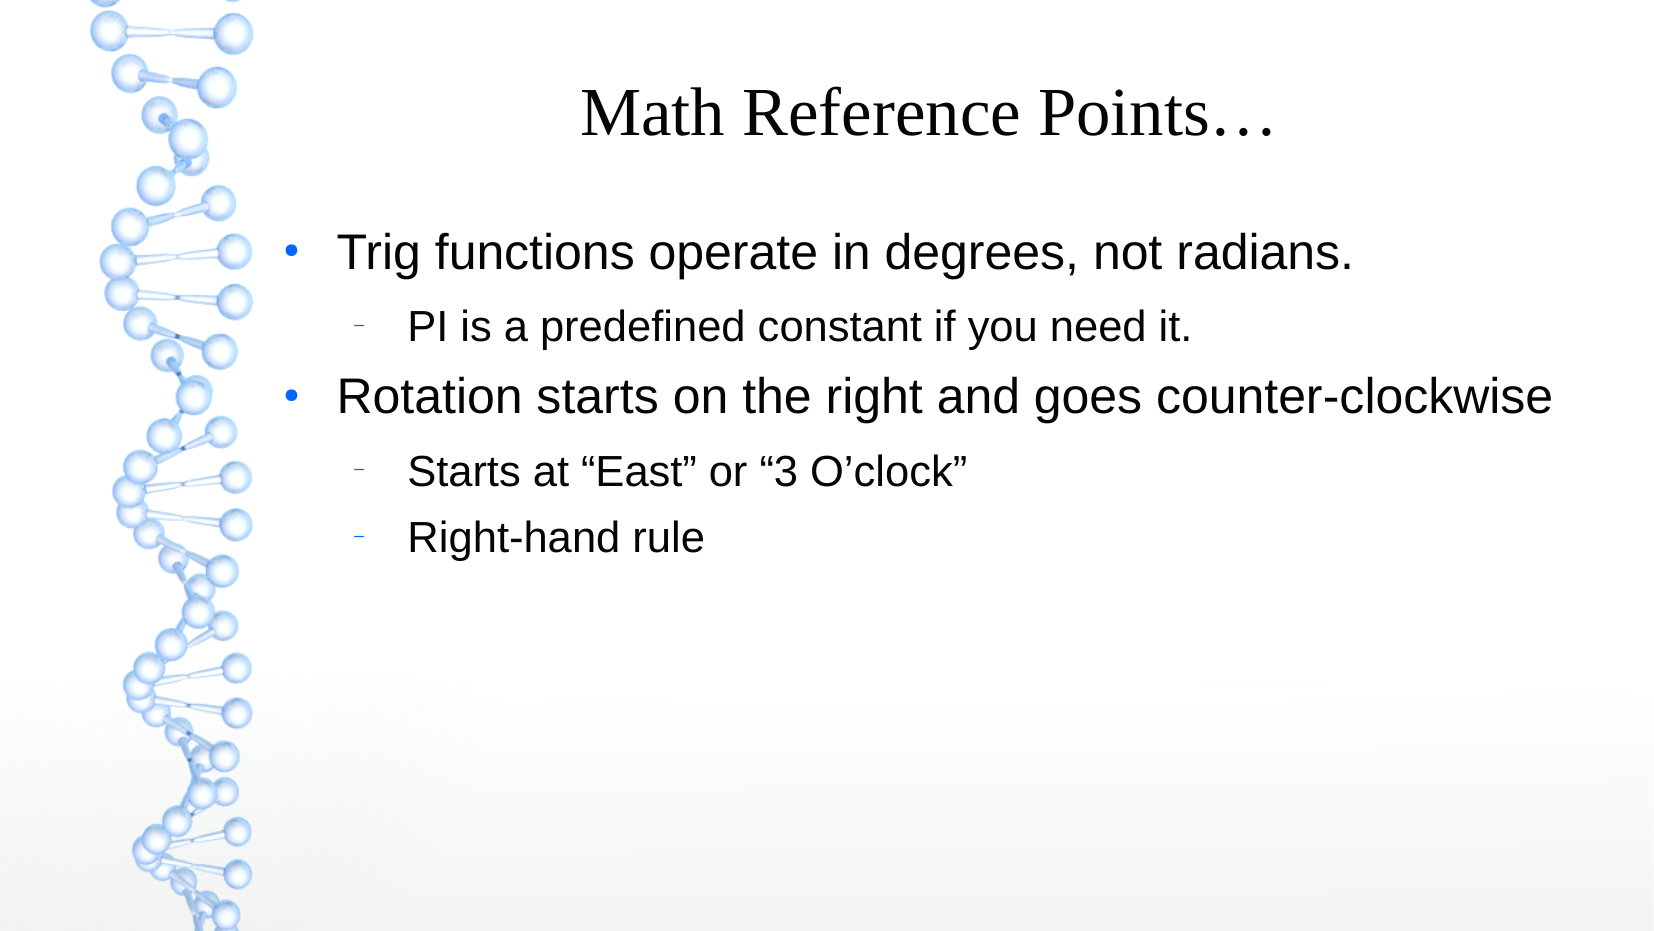

# Math Reference Points…
Trig functions operate in degrees, not radians.
PI is a predefined constant if you need it.
Rotation starts on the right and goes counter-clockwise
Starts at “East” or “3 O’clock”
Right-hand rule